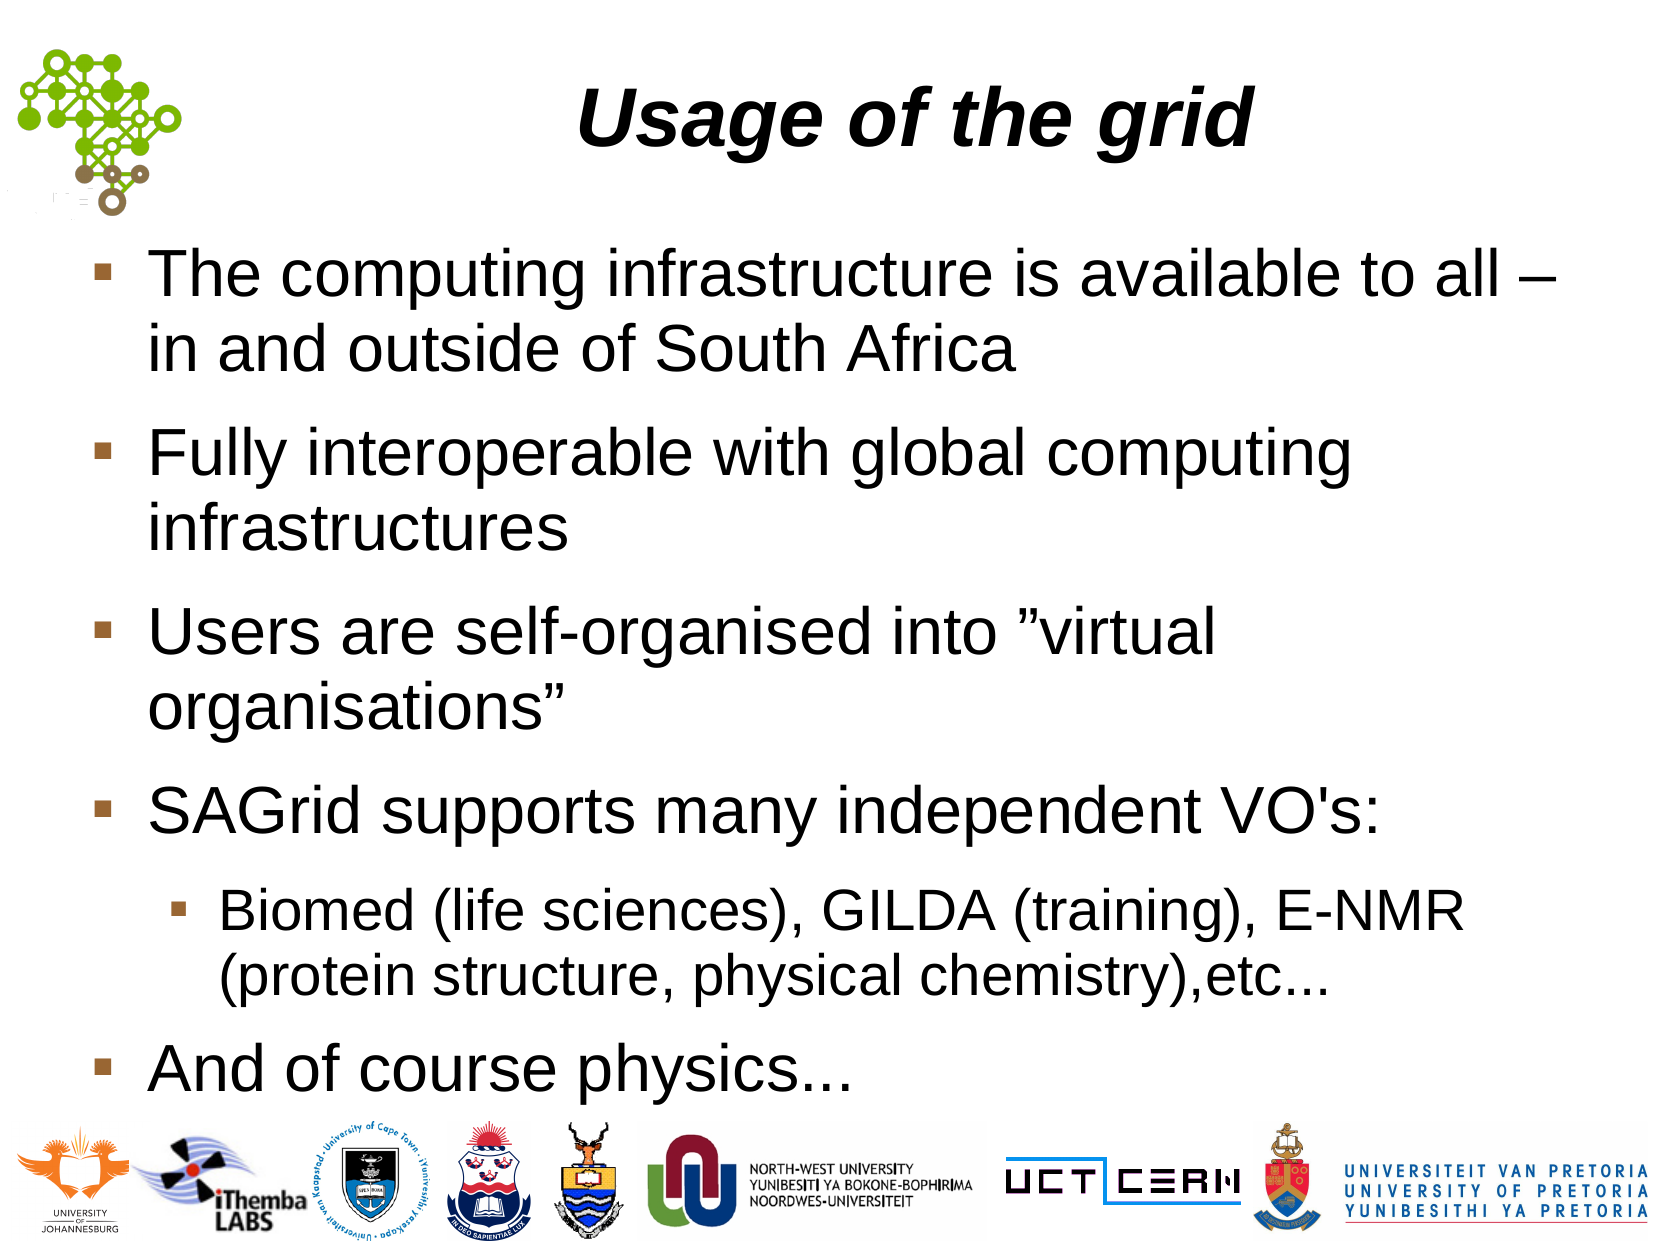

# Usage of the grid
The computing infrastructure is available to all – in and outside of South Africa
Fully interoperable with global computing infrastructures
Users are self-organised into ”virtual organisations”
SAGrid supports many independent VO's:
Biomed (life sciences), GILDA (training), E-NMR (protein structure, physical chemistry),etc...
And of course physics...